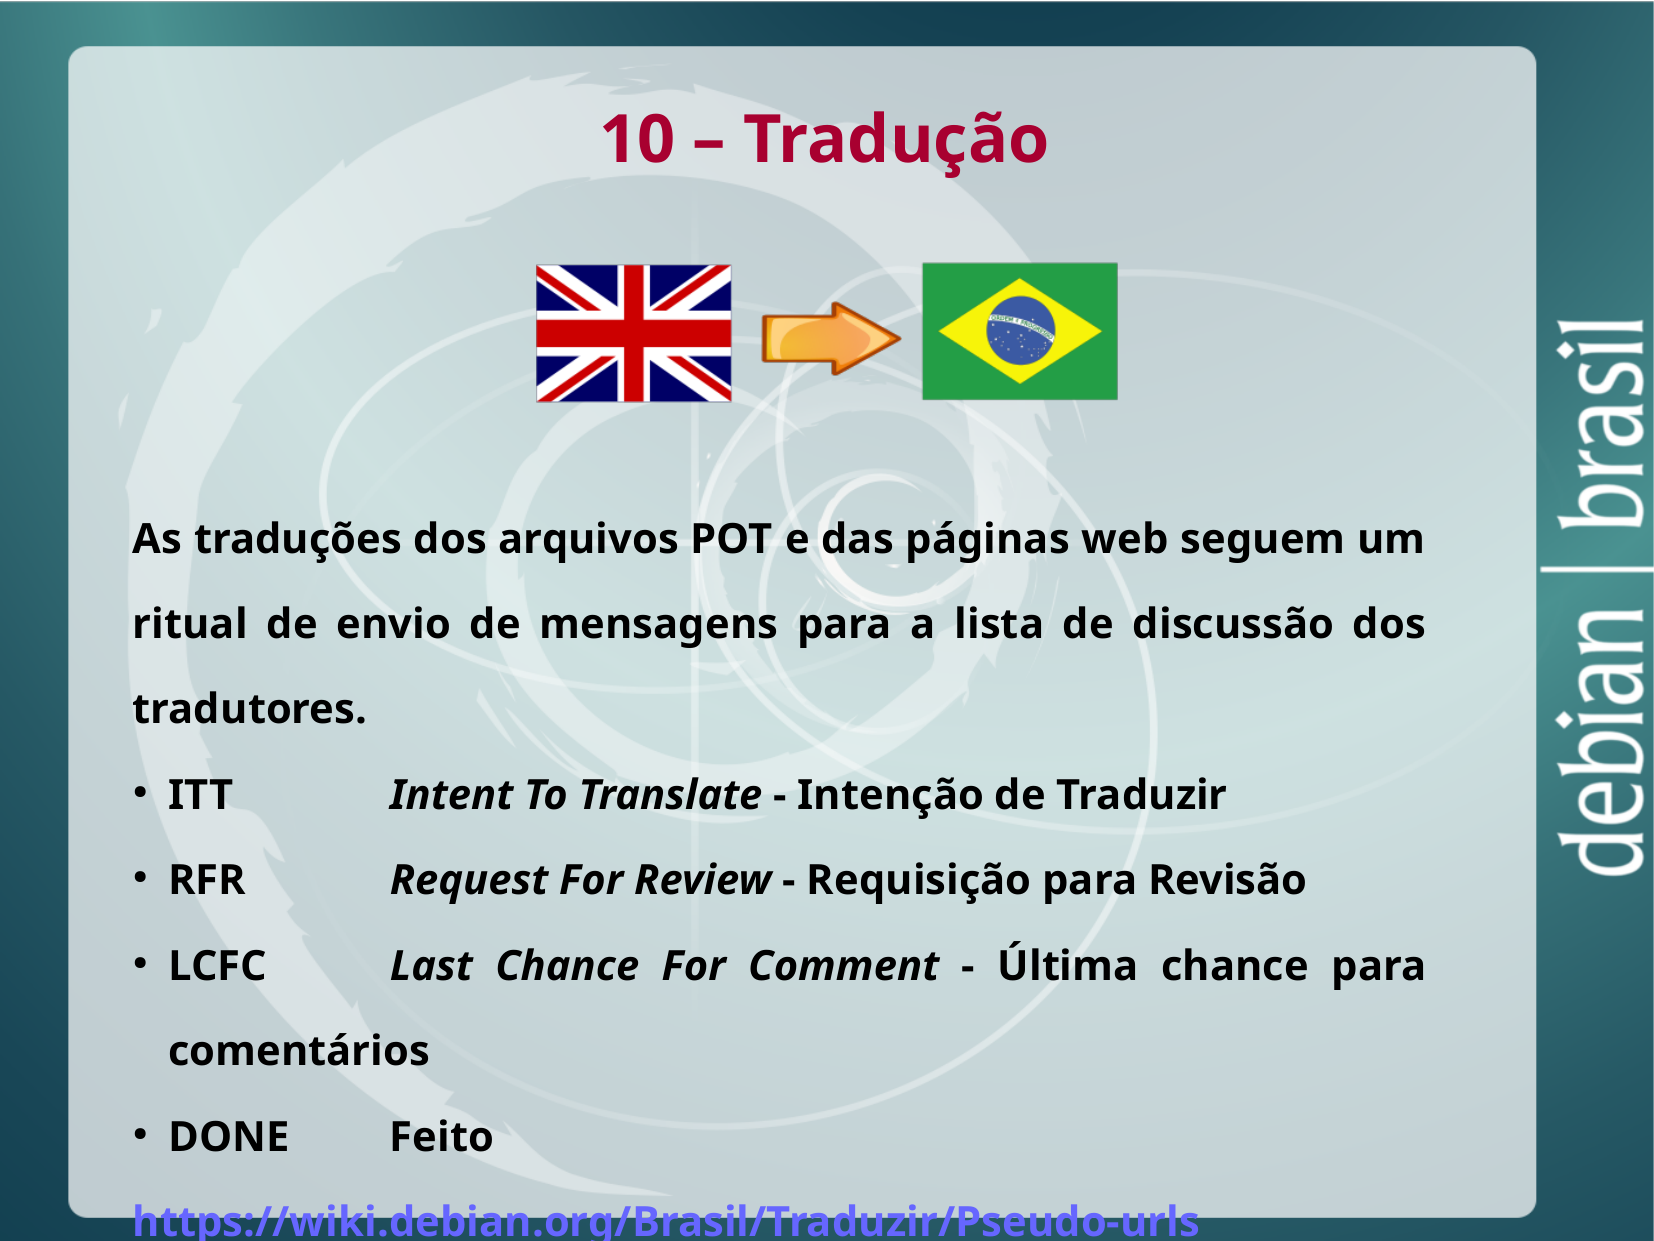

10 – Tradução
As traduções dos arquivos POT e das páginas web seguem um ritual de envio de mensagens para a lista de discussão dos tradutores.
ITT			Intent To Translate - Intenção de Traduzir
RFR		Request For Review - Requisição para Revisão
LCFC		Last Chance For Comment - Última chance para comentários
DONE		Feito
https://wiki.debian.org/Brasil/Traduzir/Pseudo-urls